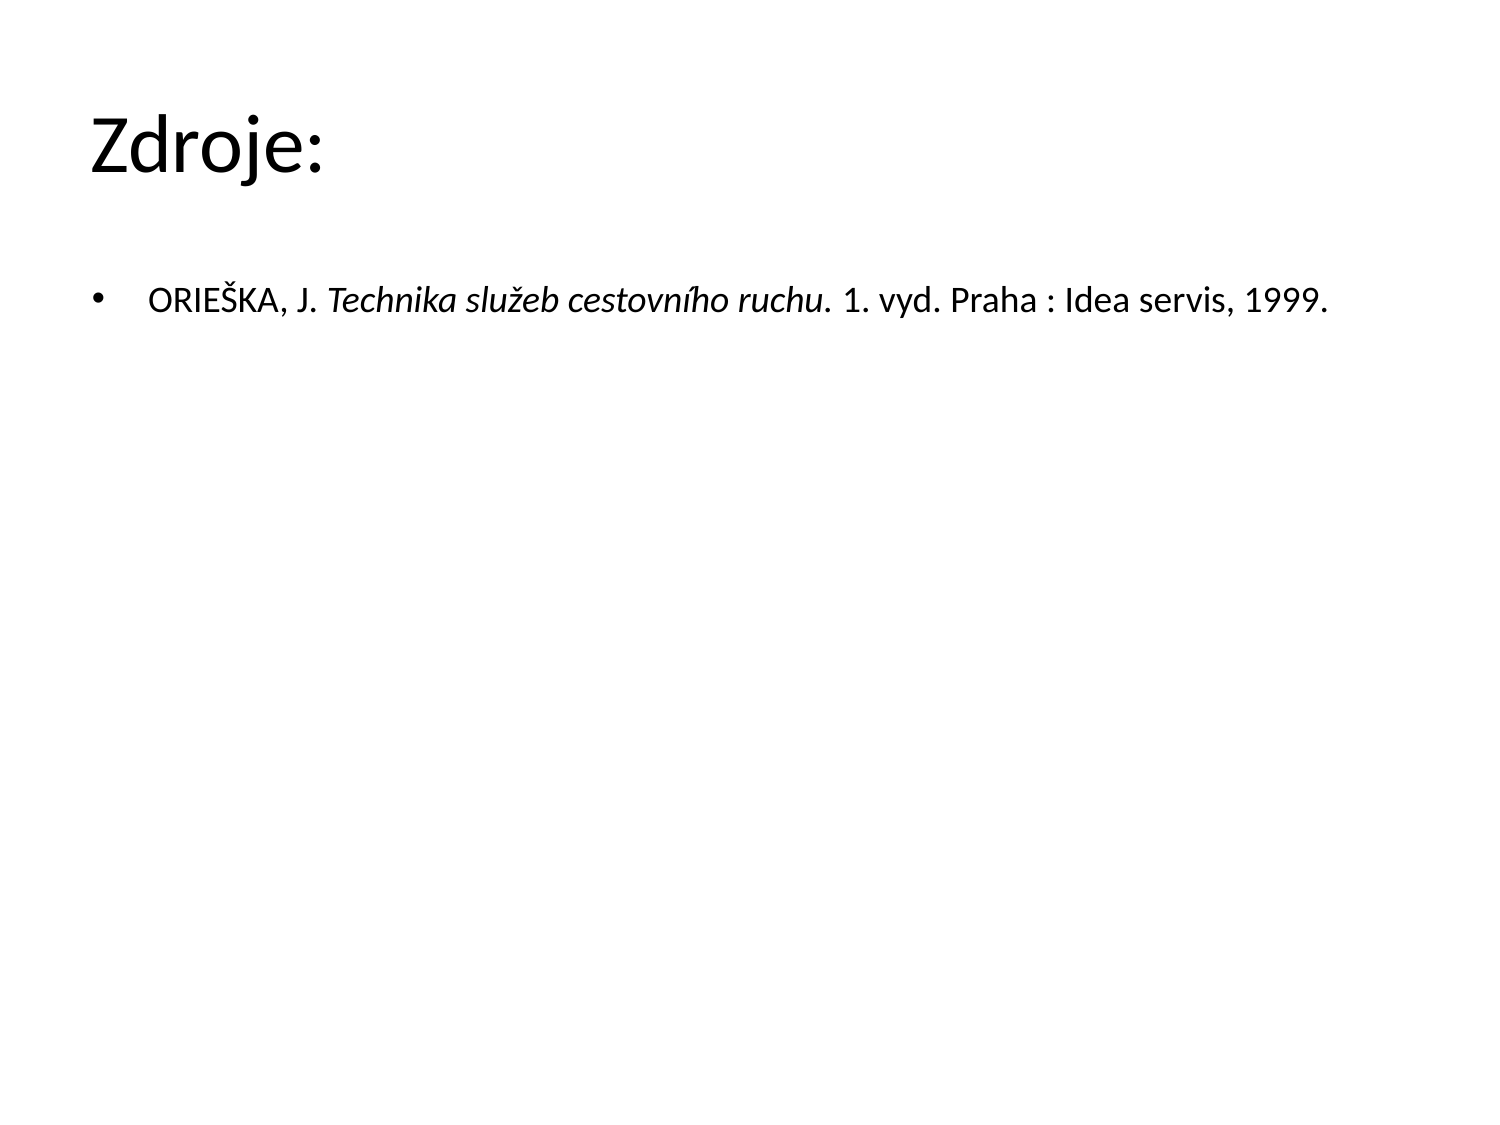

# Zdroje:
ORIEŠKA, J. Technika služeb cestovního ruchu. 1. vyd. Praha : Idea servis, 1999.